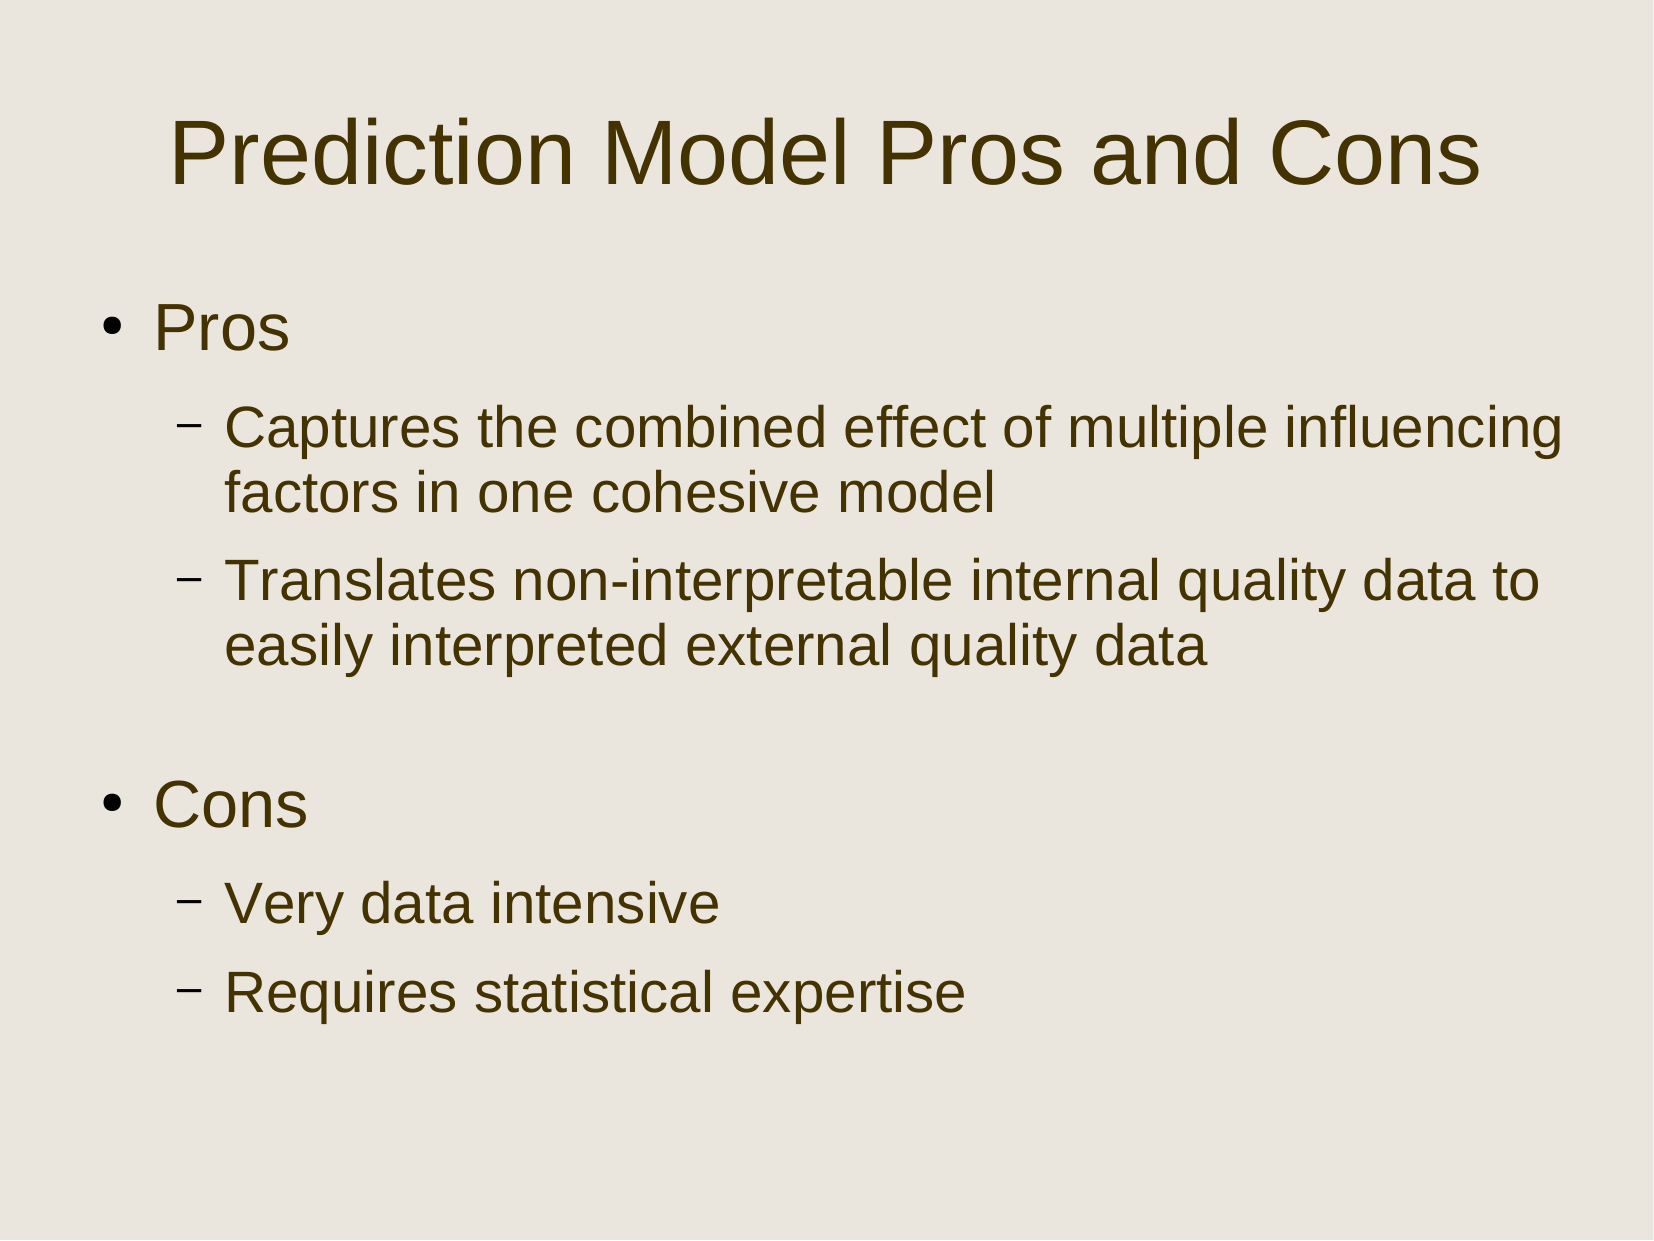

# Prediction Model Pros and Cons
Pros
Captures the combined effect of multiple influencing factors in one cohesive model
Translates non-interpretable internal quality data to easily interpreted external quality data
Cons
Very data intensive
Requires statistical expertise